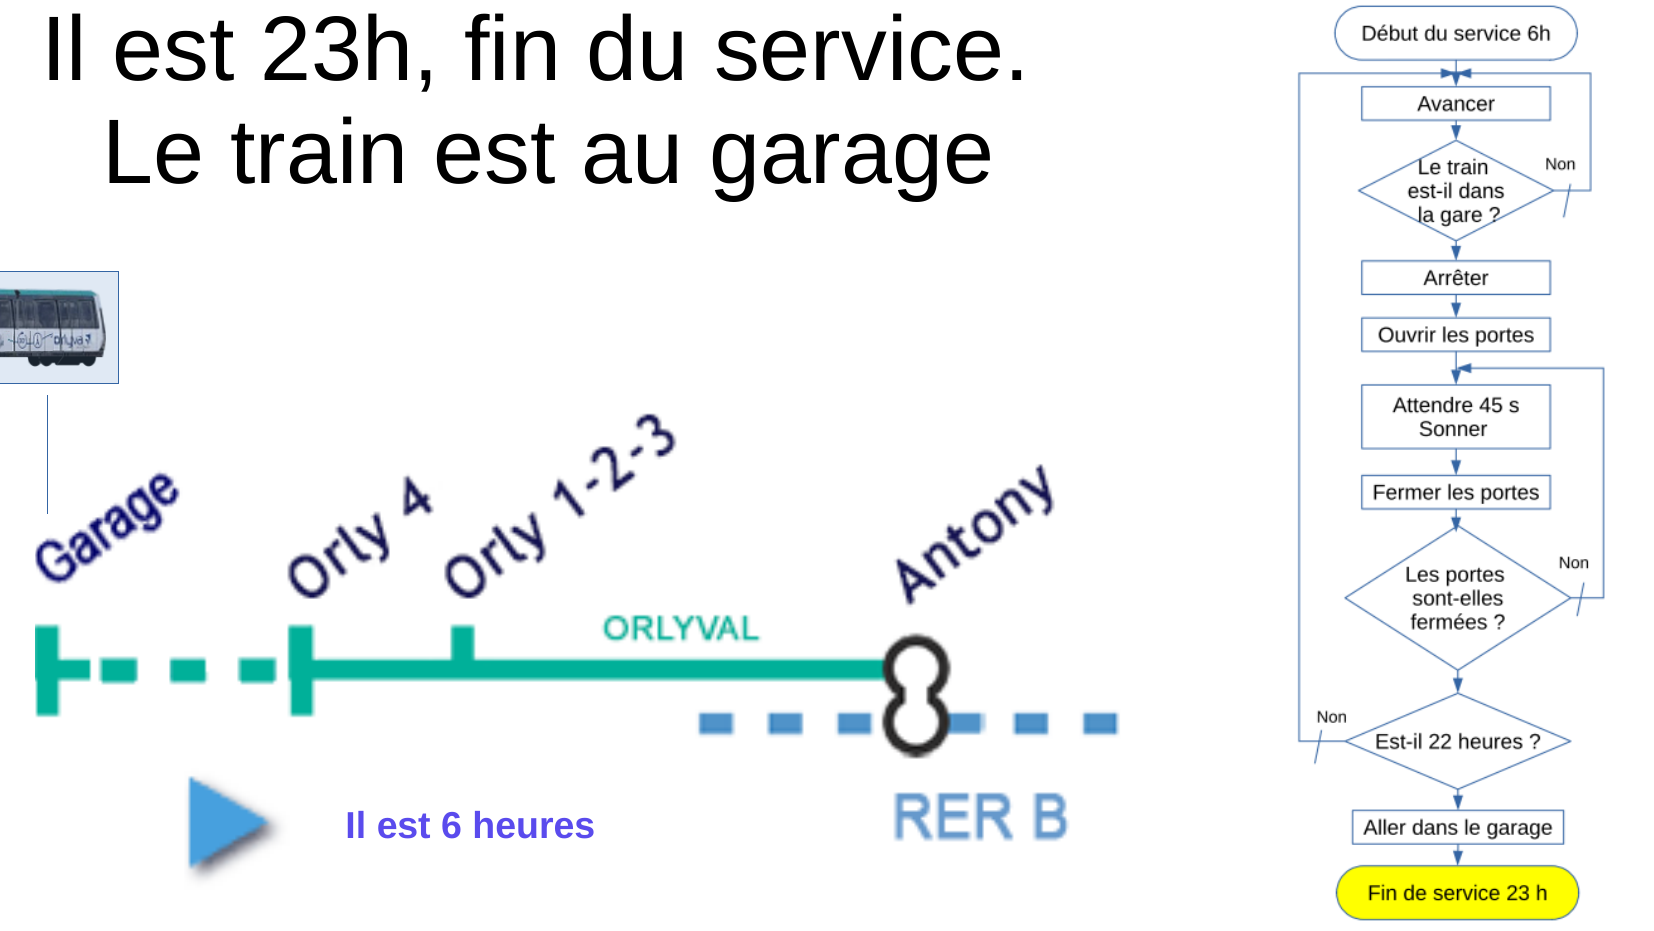

# Il est 23h, fin du service. Le train est au garage
Il est 6 heures